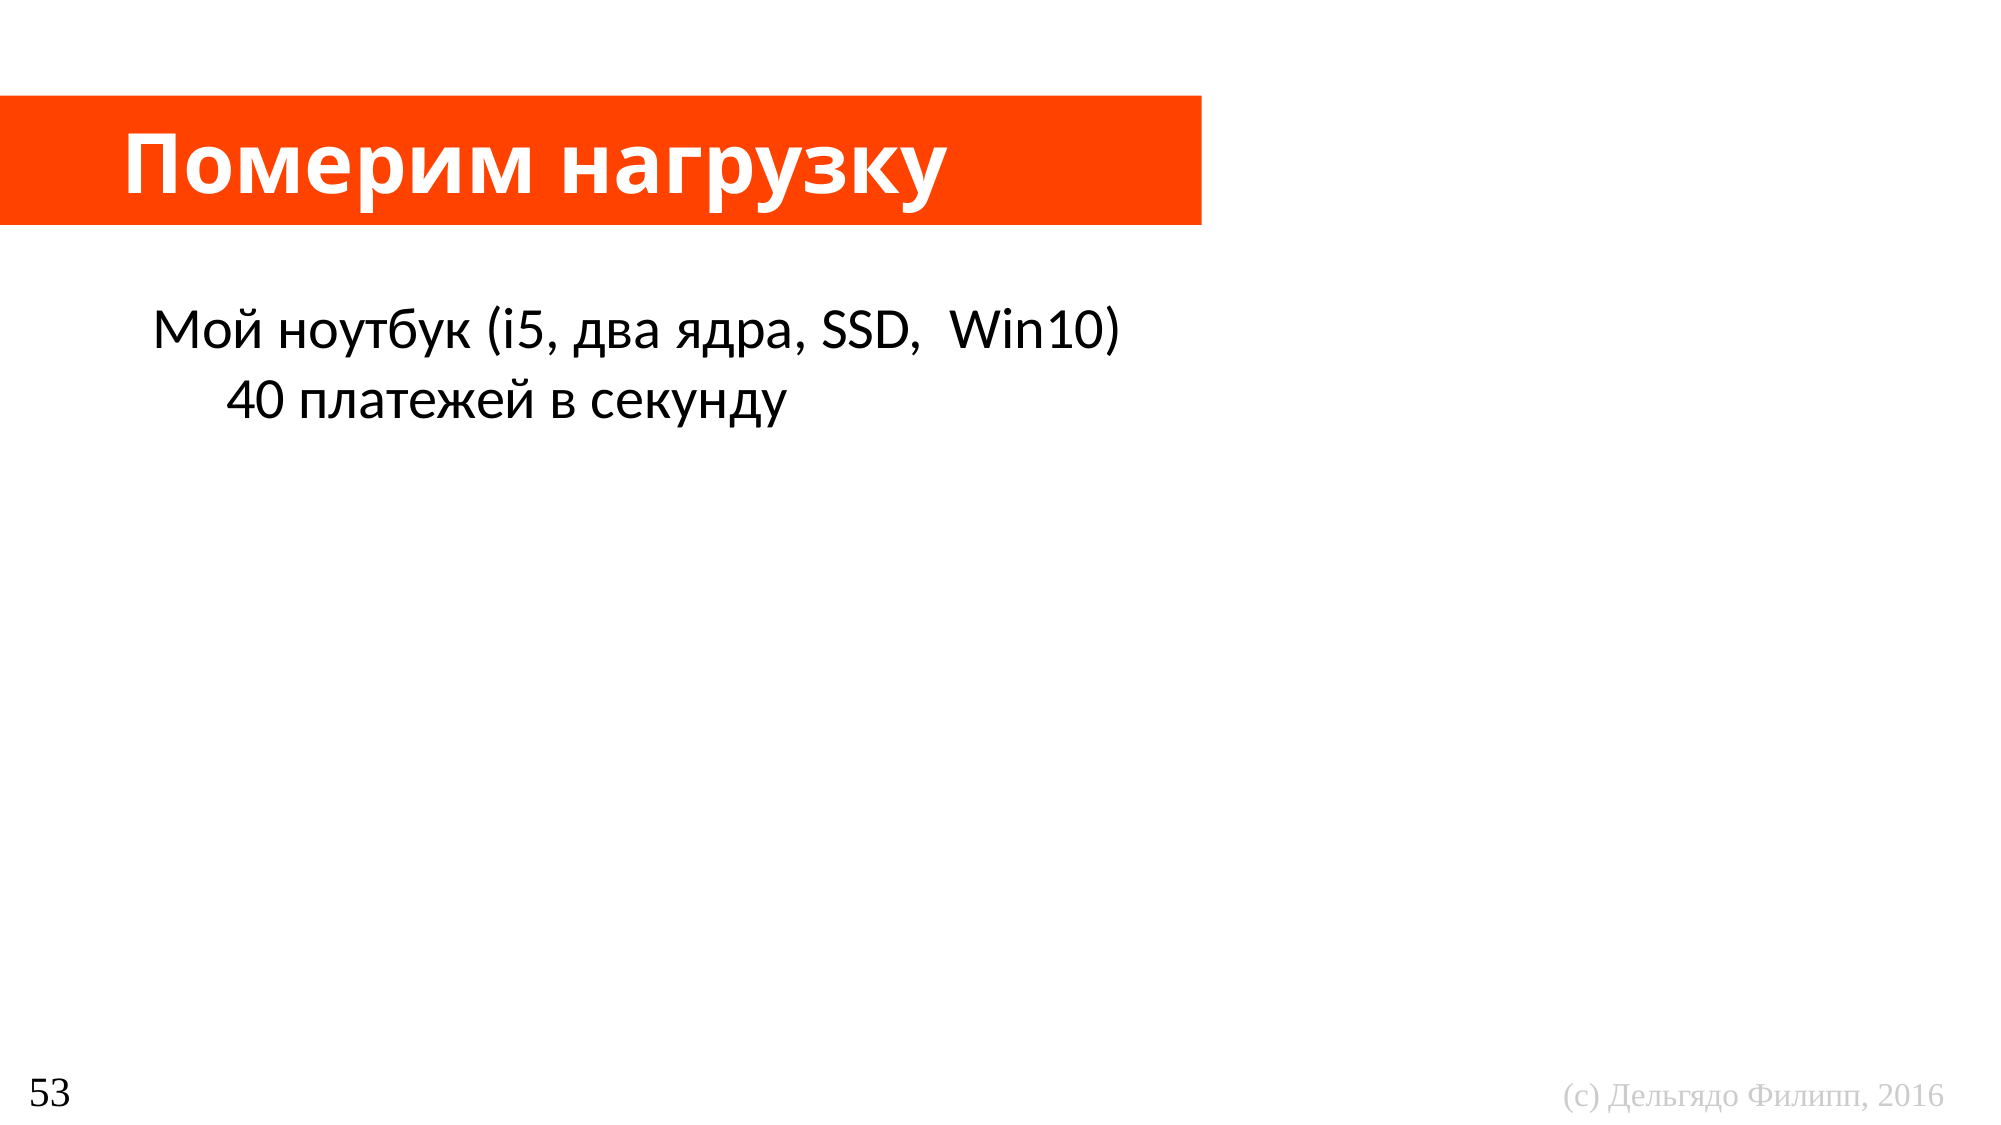

# Померим нагрузку
Мой ноутбук (i5, два ядра, SSD, Win10)
	40 платежей в секунду
53
(c) Дельгядо Филипп, 2016